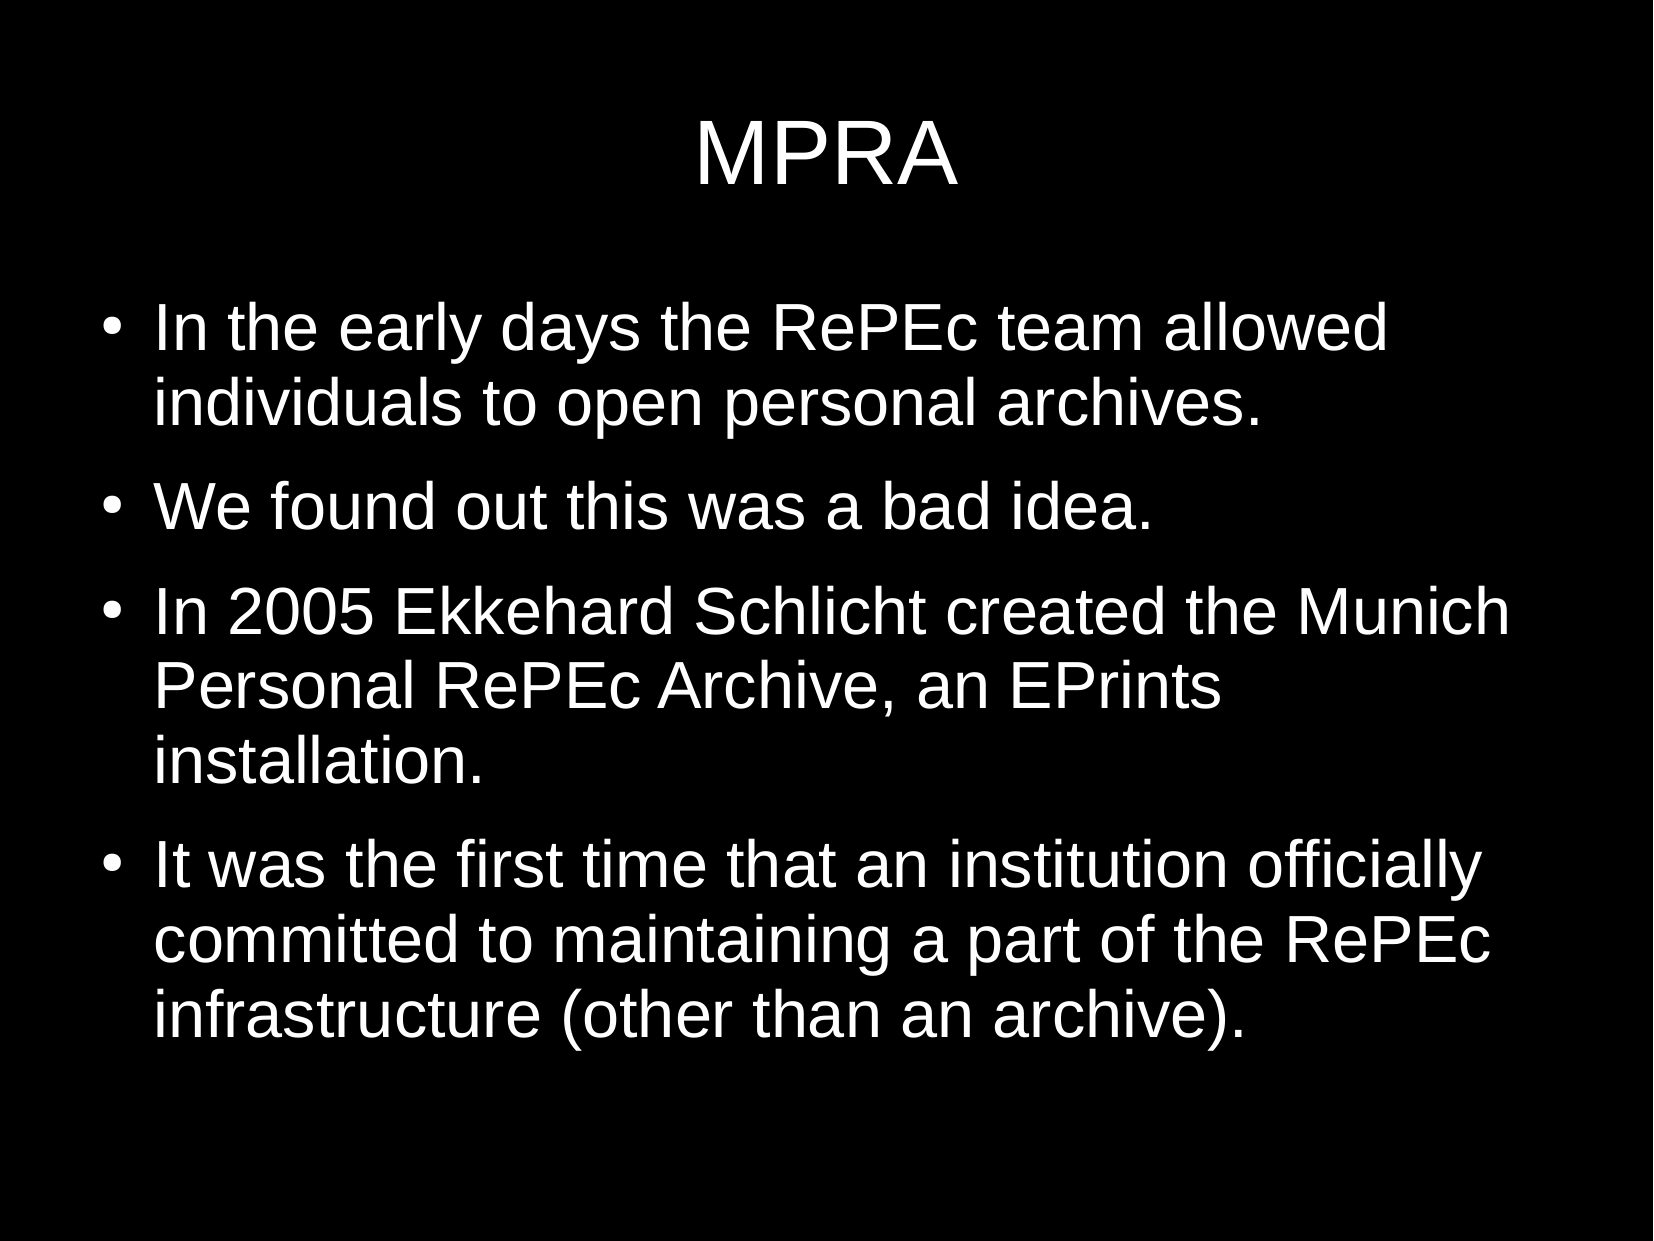

# MPRA
In the early days the RePEc team allowed individuals to open personal archives.
We found out this was a bad idea.
In 2005 Ekkehard Schlicht created the Munich Personal RePEc Archive, an EPrints installation.
It was the first time that an institution officially committed to maintaining a part of the RePEc infrastructure (other than an archive).